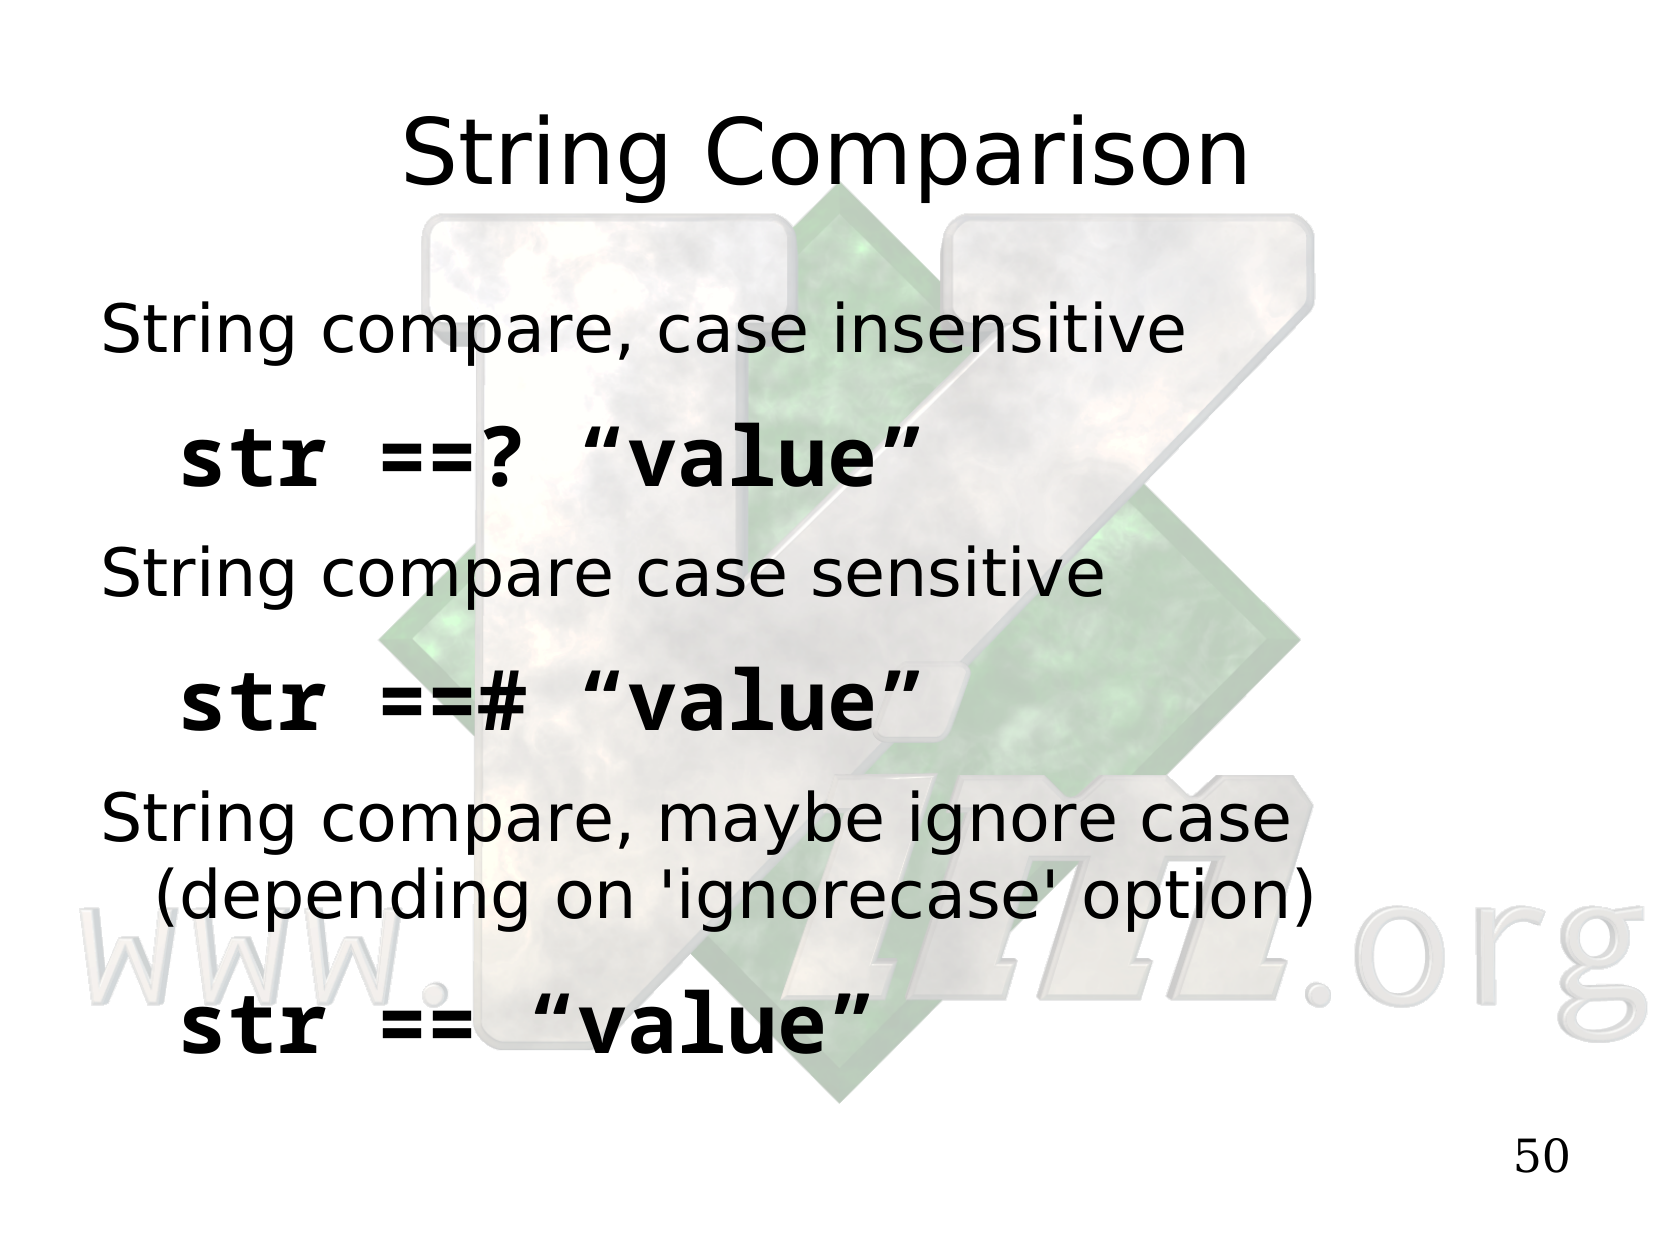

# String Comparison
String compare, case insensitive
str ==? “value”
String compare case sensitive
str ==# “value”
String compare, maybe ignore case (depending on 'ignorecase' option)
str == “value”
50